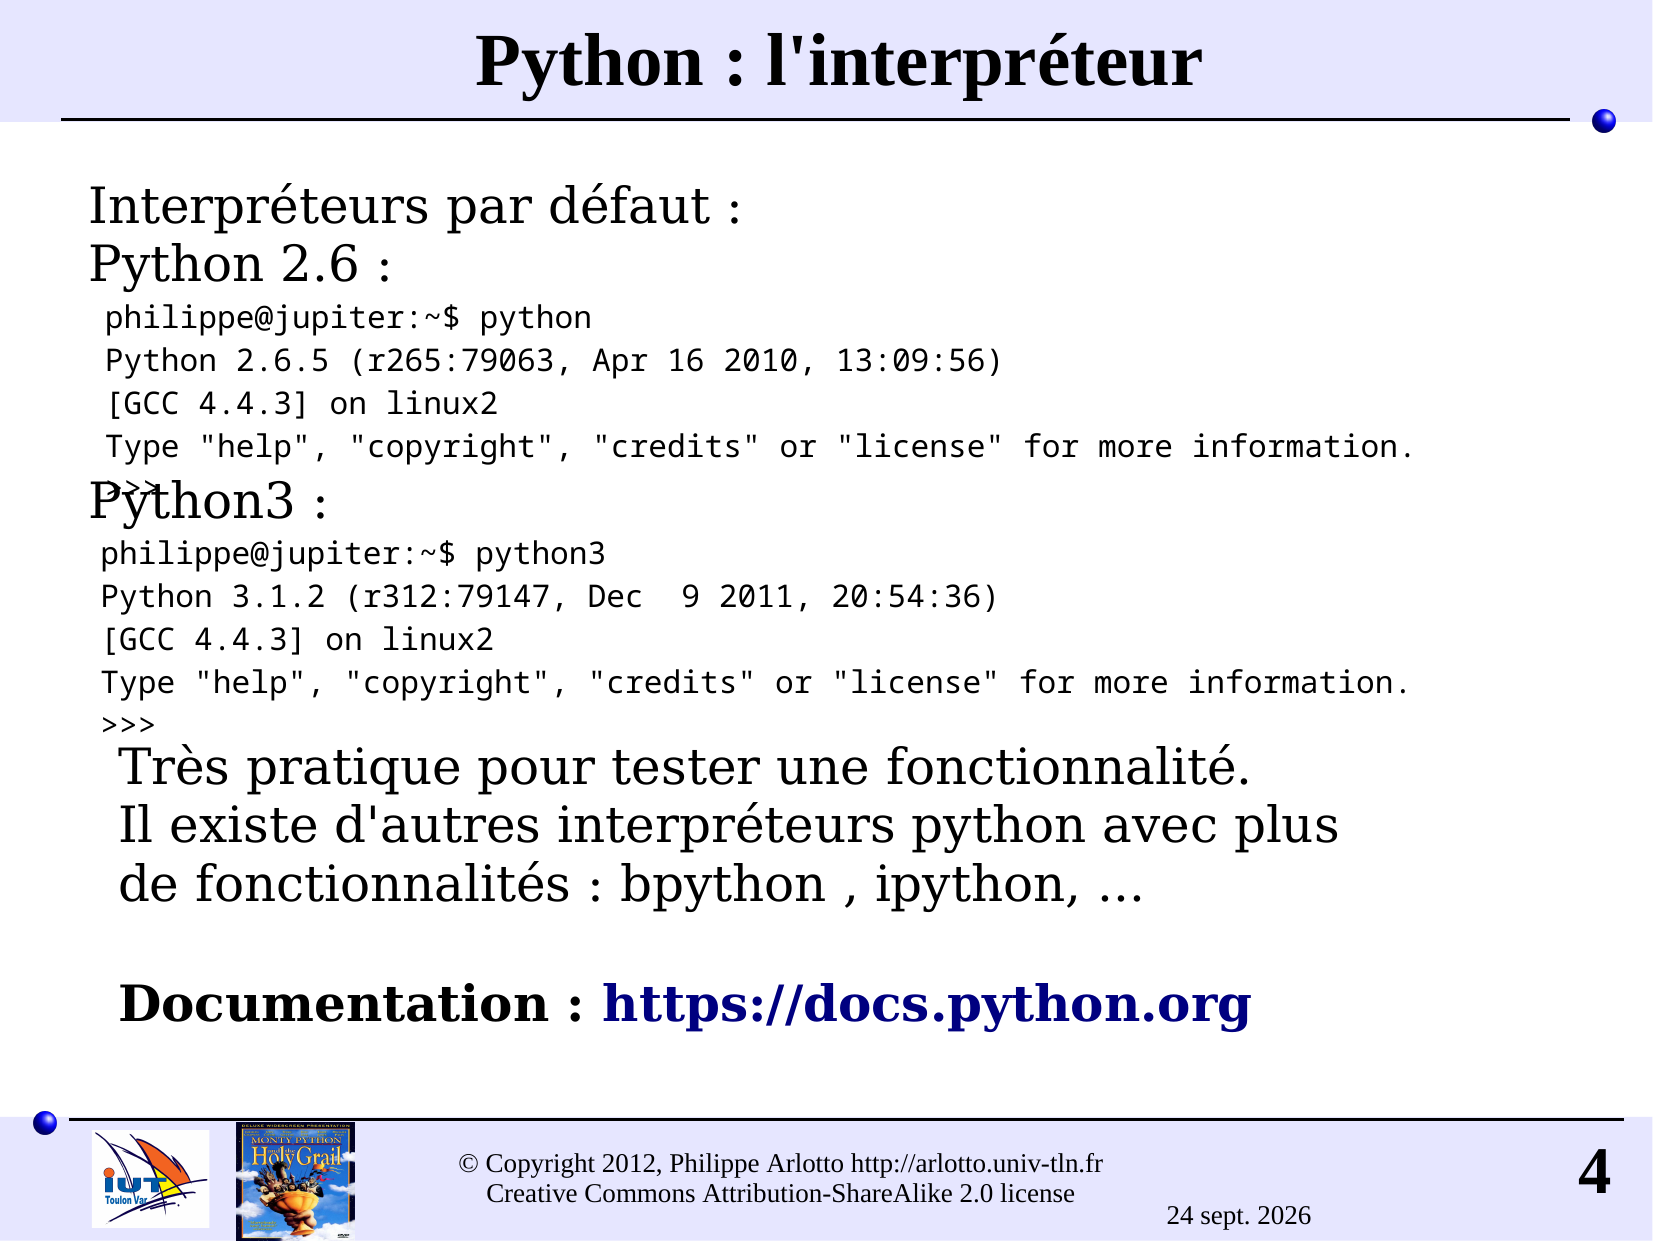

# Python : l'interpréteur
Interpréteurs par défaut :
Python 2.6 :
philippe@jupiter:~$ python
Python 2.6.5 (r265:79063, Apr 16 2010, 13:09:56)
[GCC 4.4.3] on linux2
Type "help", "copyright", "credits" or "license" for more information.
>>>
Python3 :
philippe@jupiter:~$ python3
Python 3.1.2 (r312:79147, Dec 9 2011, 20:54:36)
[GCC 4.4.3] on linux2
Type "help", "copyright", "credits" or "license" for more information.
>>>
Très pratique pour tester une fonctionnalité.
Il existe d'autres interpréteurs python avec plus
de fonctionnalités : bpython , ipython, ...
Documentation : https://docs.python.org